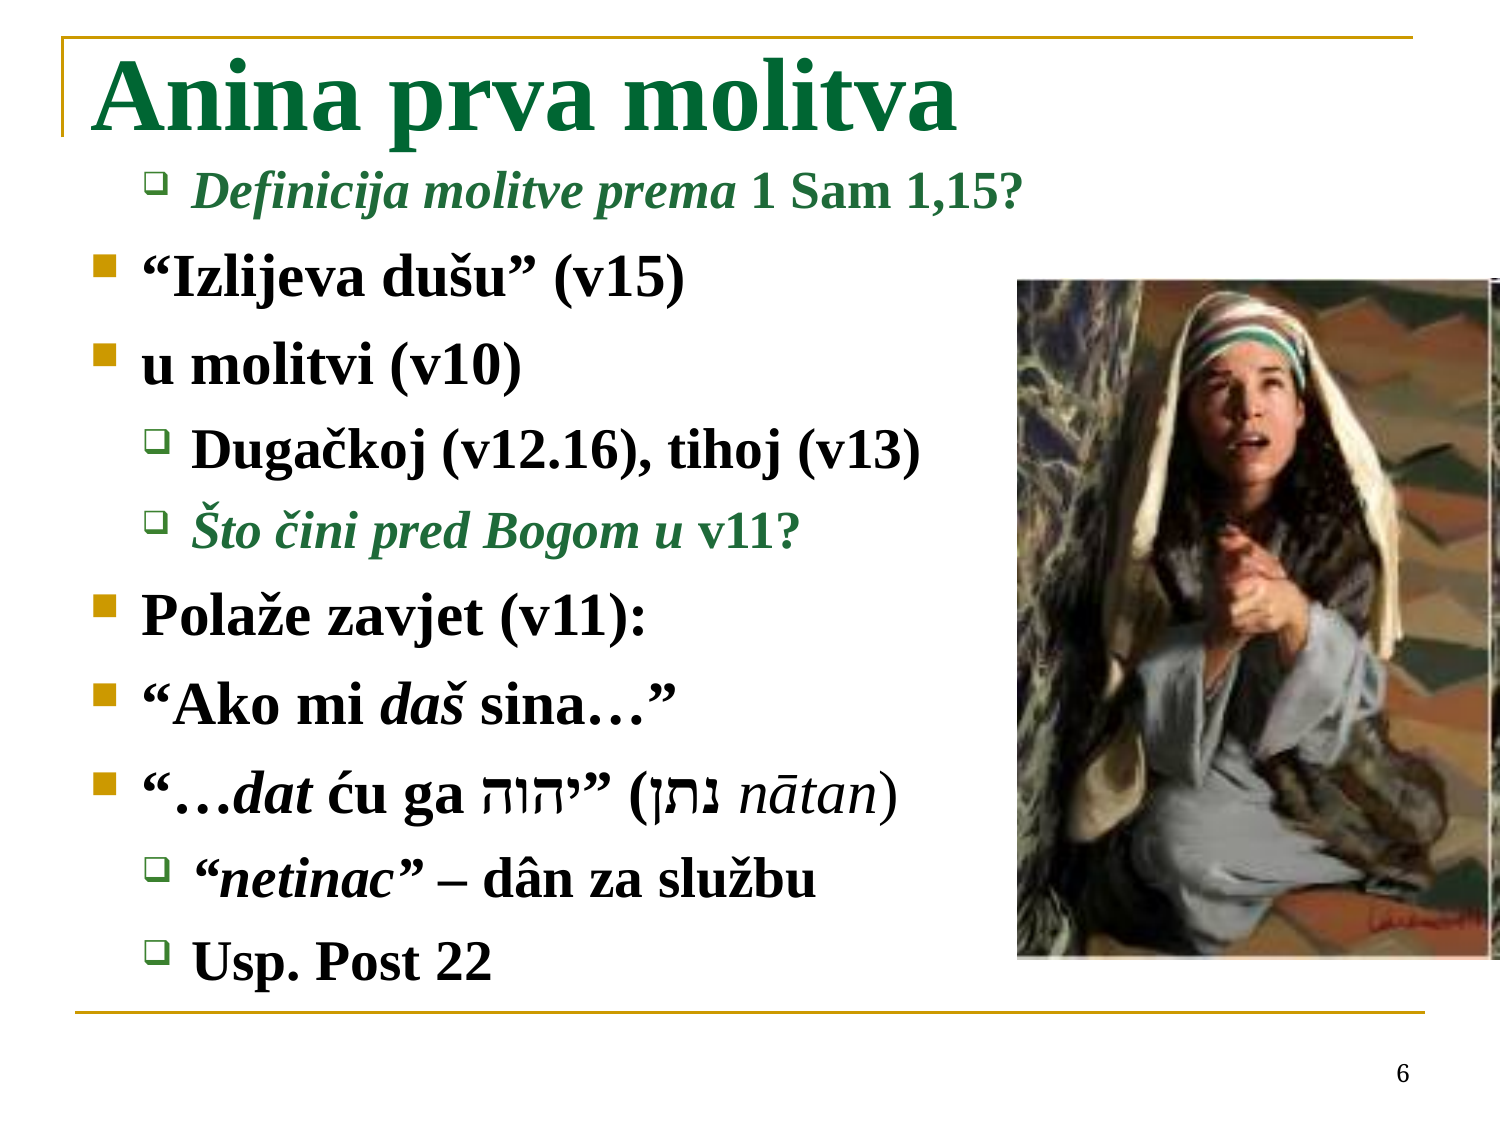

# Anina prva molitva
Definicija molitve prema 1 Sam 1,15?
“Izlijeva dušu” (v15)
u molitvi (v10)
Dugačkoj (v12.16), tihoj (v13)
Što čini pred Bogom u v11?
Polaže zavjet (v11):
“Ako mi daš sina…”
“…dat ću ga יהוה” (נתן nātan)
“netinac” – dân za službu
Usp. Post 22